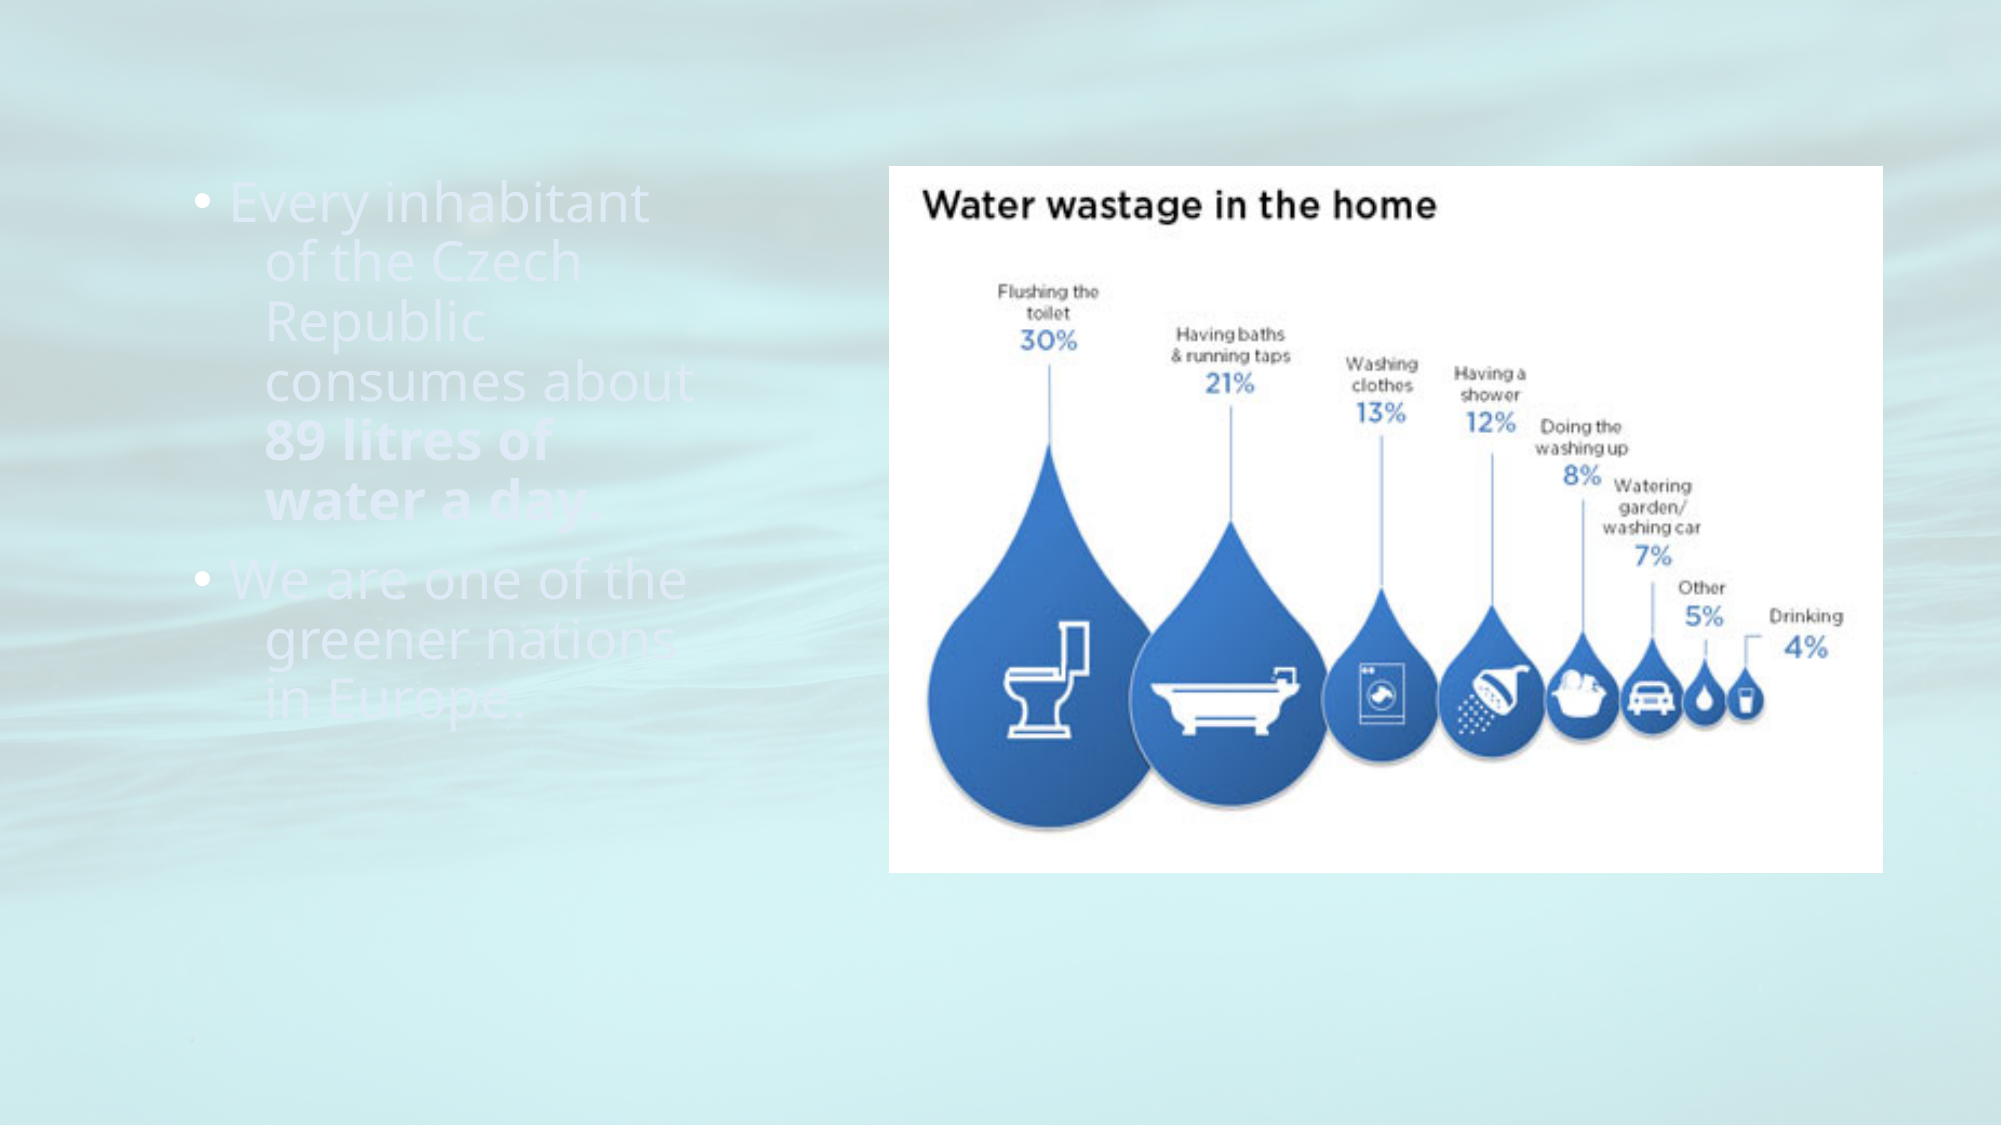

# Every inhabitant of the Czech Republic consumes about 89 litres of water a day.
We are one of the greener nations in Europe.